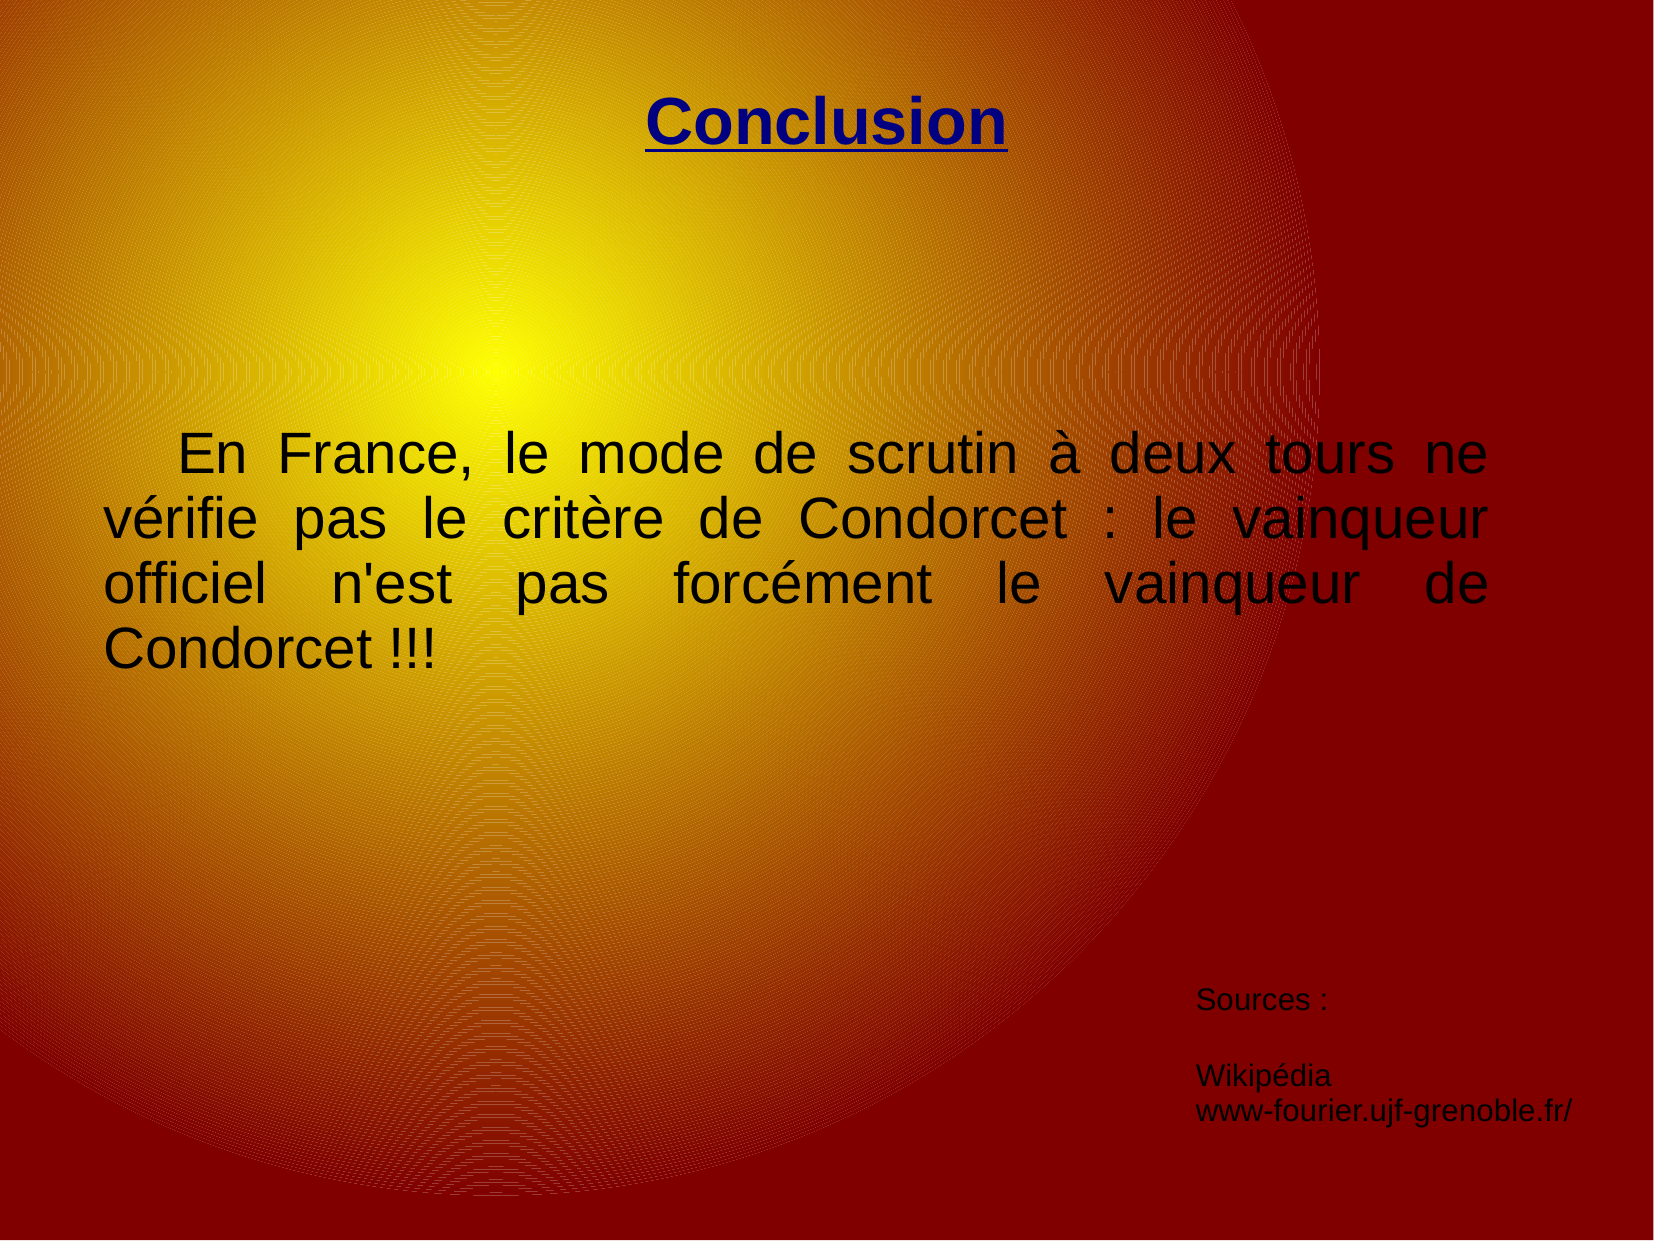

Conclusion
	En France, le mode de scrutin à deux tours ne vérifie pas le critère de Condorcet : le vainqueur officiel n'est pas forcément le vainqueur de Condorcet !!!
Sources :
Wikipédia
www-fourier.ujf-grenoble.fr/